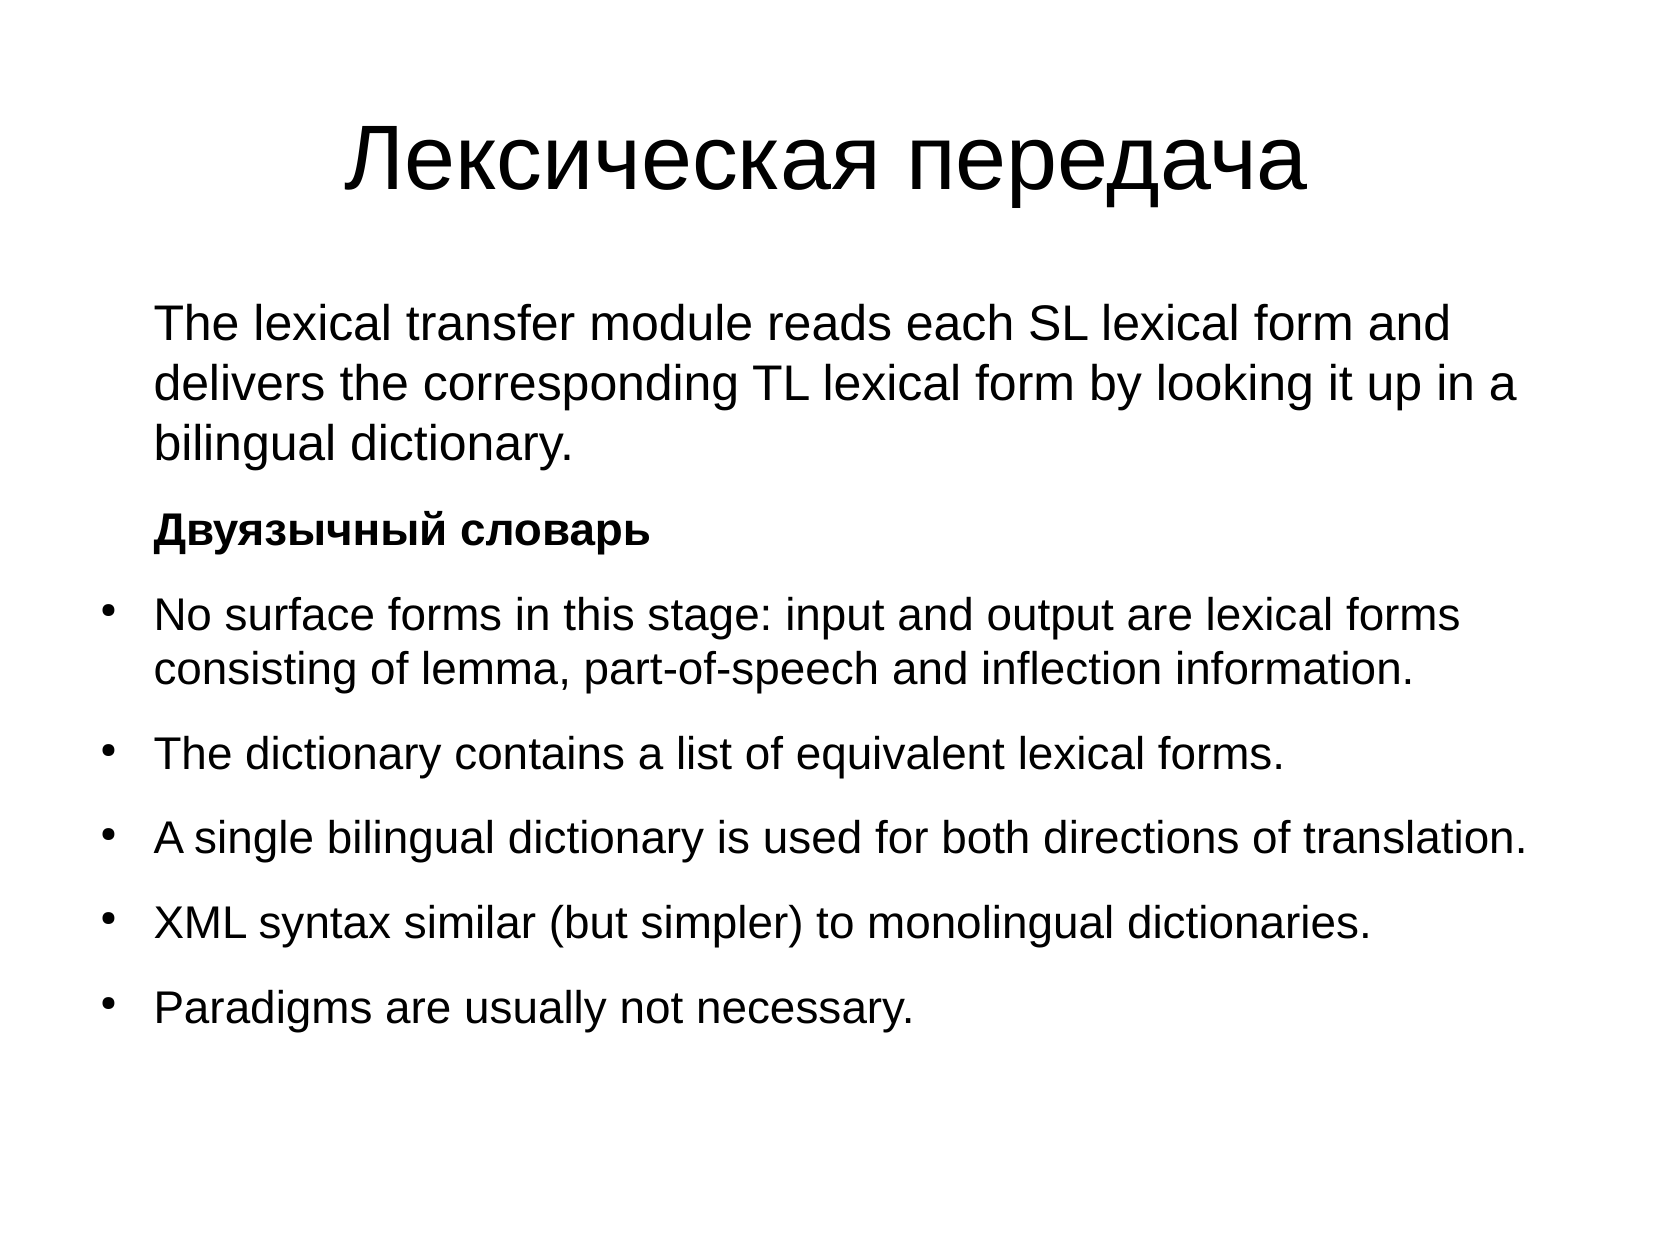

# Лексическая передача
The lexical transfer module reads each SL lexical form and delivers the corresponding TL lexical form by looking it up in a bilingual dictionary.
Двуязычный словарь
No surface forms in this stage: input and output are lexical forms consisting of lemma, part-of-speech and inflection information.
The dictionary contains a list of equivalent lexical forms.
A single bilingual dictionary is used for both directions of translation.
XML syntax similar (but simpler) to monolingual dictionaries.
Paradigms are usually not necessary.